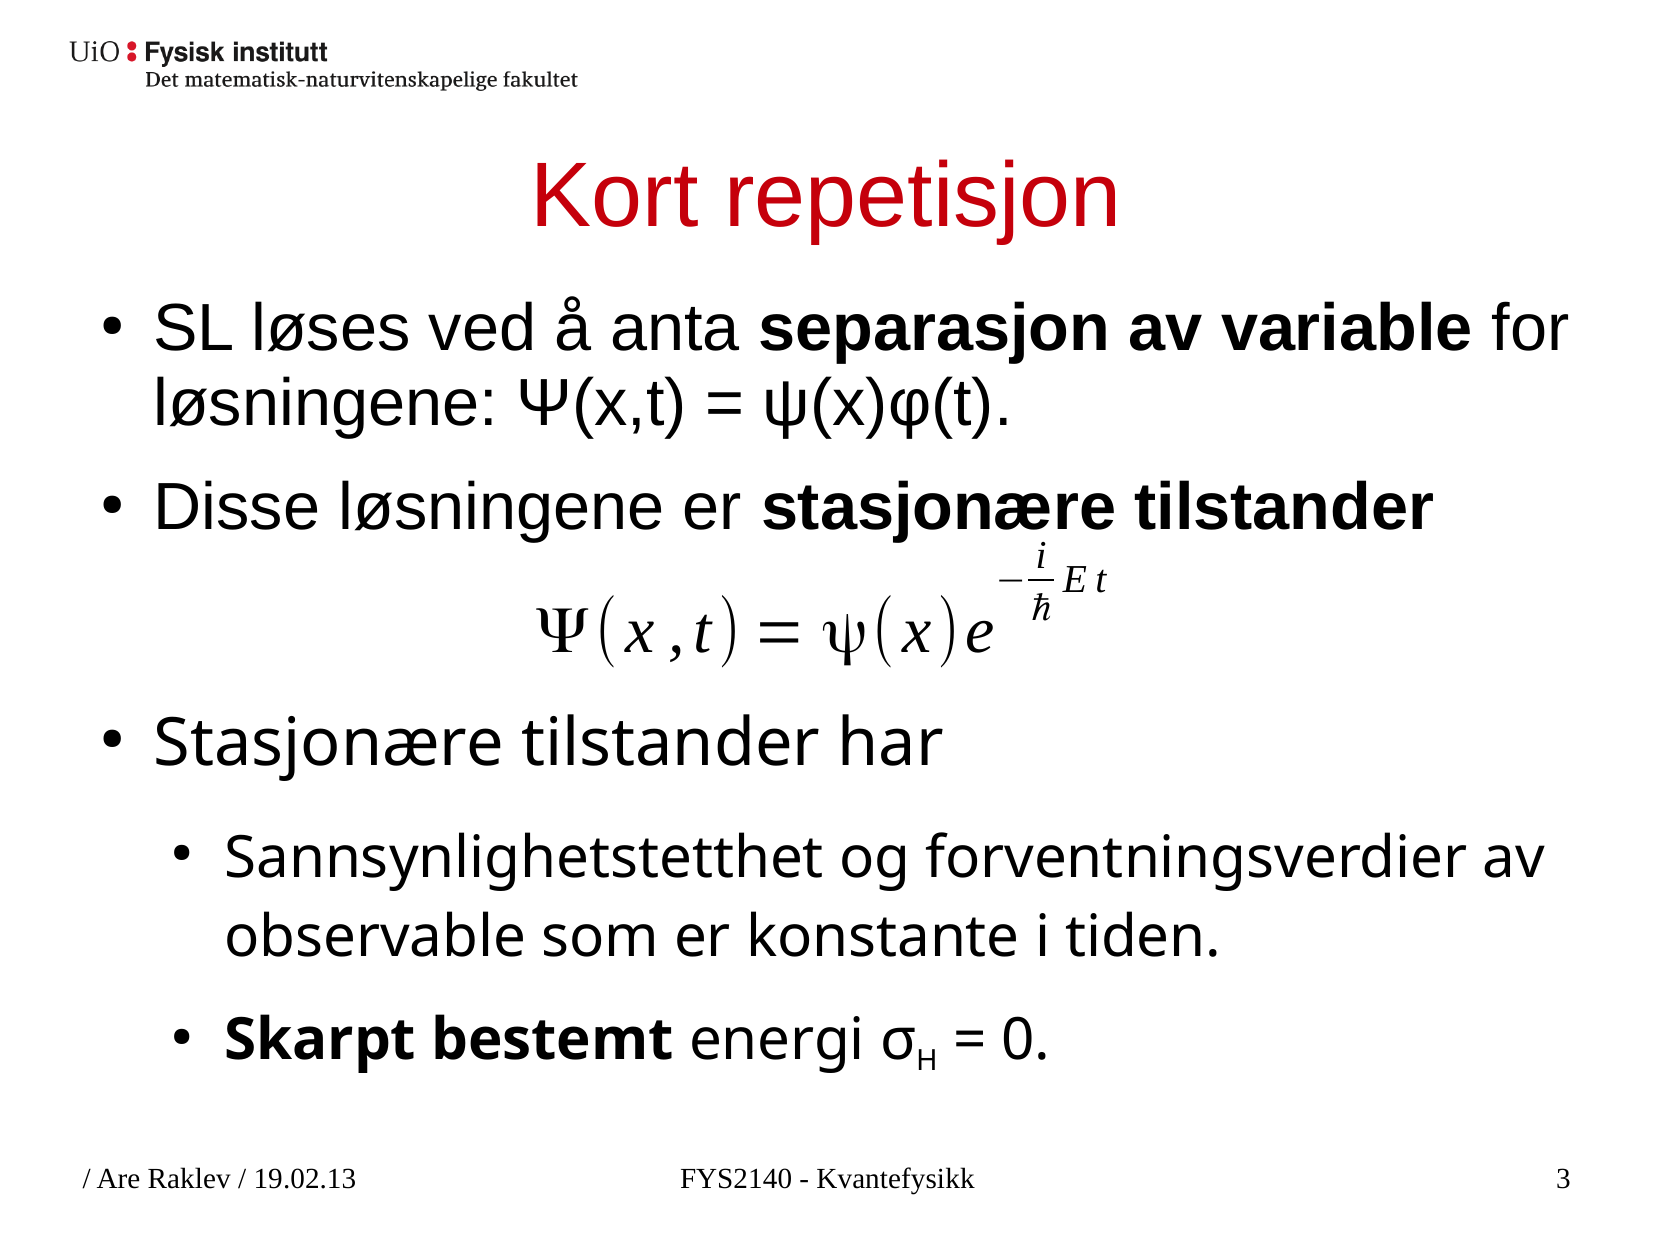

# Kort repetisjon
SL løses ved å anta separasjon av variable for løsningene: Ψ(x,t) = ψ(x)φ(t).
Disse løsningene er stasjonære tilstander
Stasjonære tilstander har
Sannsynlighetstetthet og forventningsverdier av observable som er konstante i tiden.
Skarpt bestemt energi σH = 0.
/ Are Raklev / 19.02.13
FYS2140 - Kvantefysikk
3